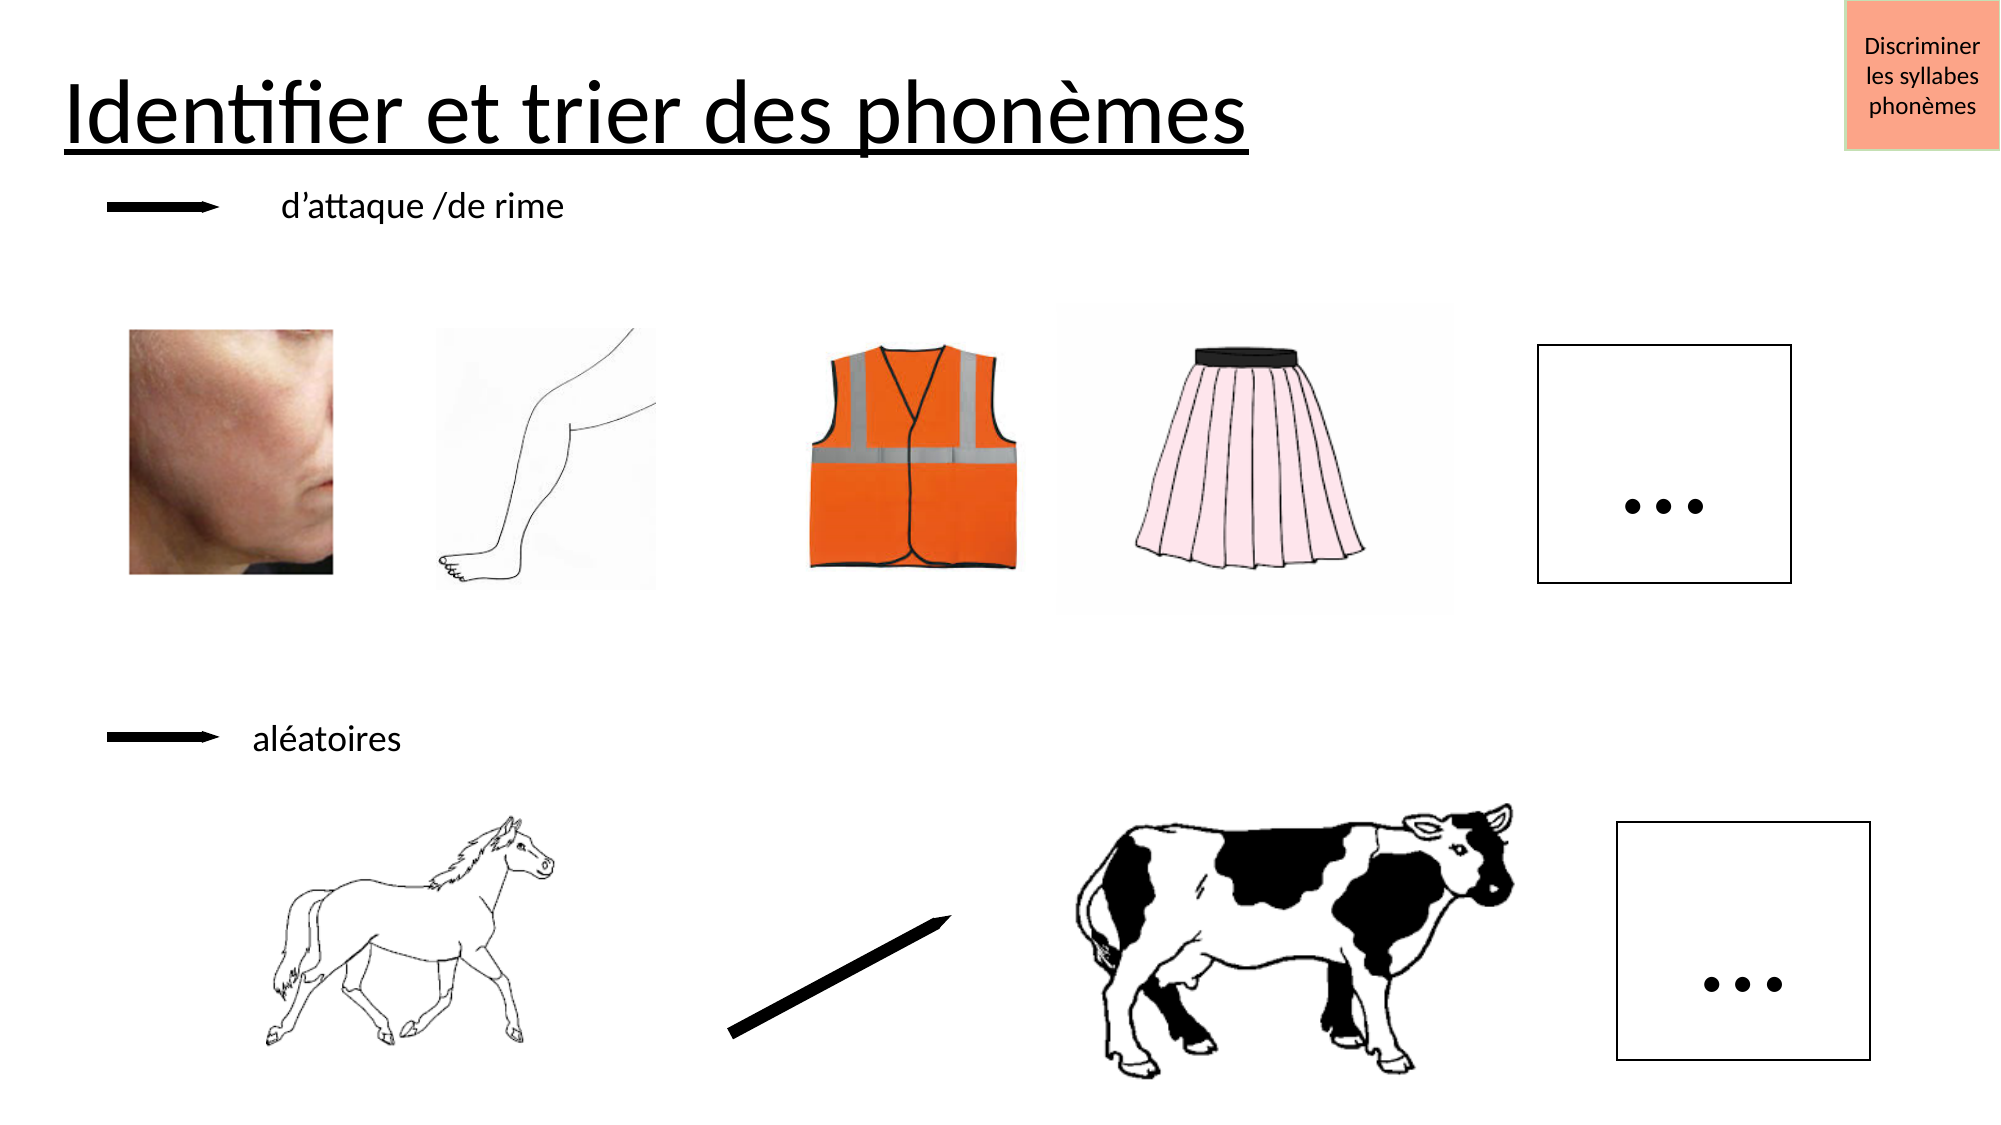

Discriminer les syllabes phonèmes
Identifier et trier des phonèmes
d’attaque /de rime
…
aléatoires
…